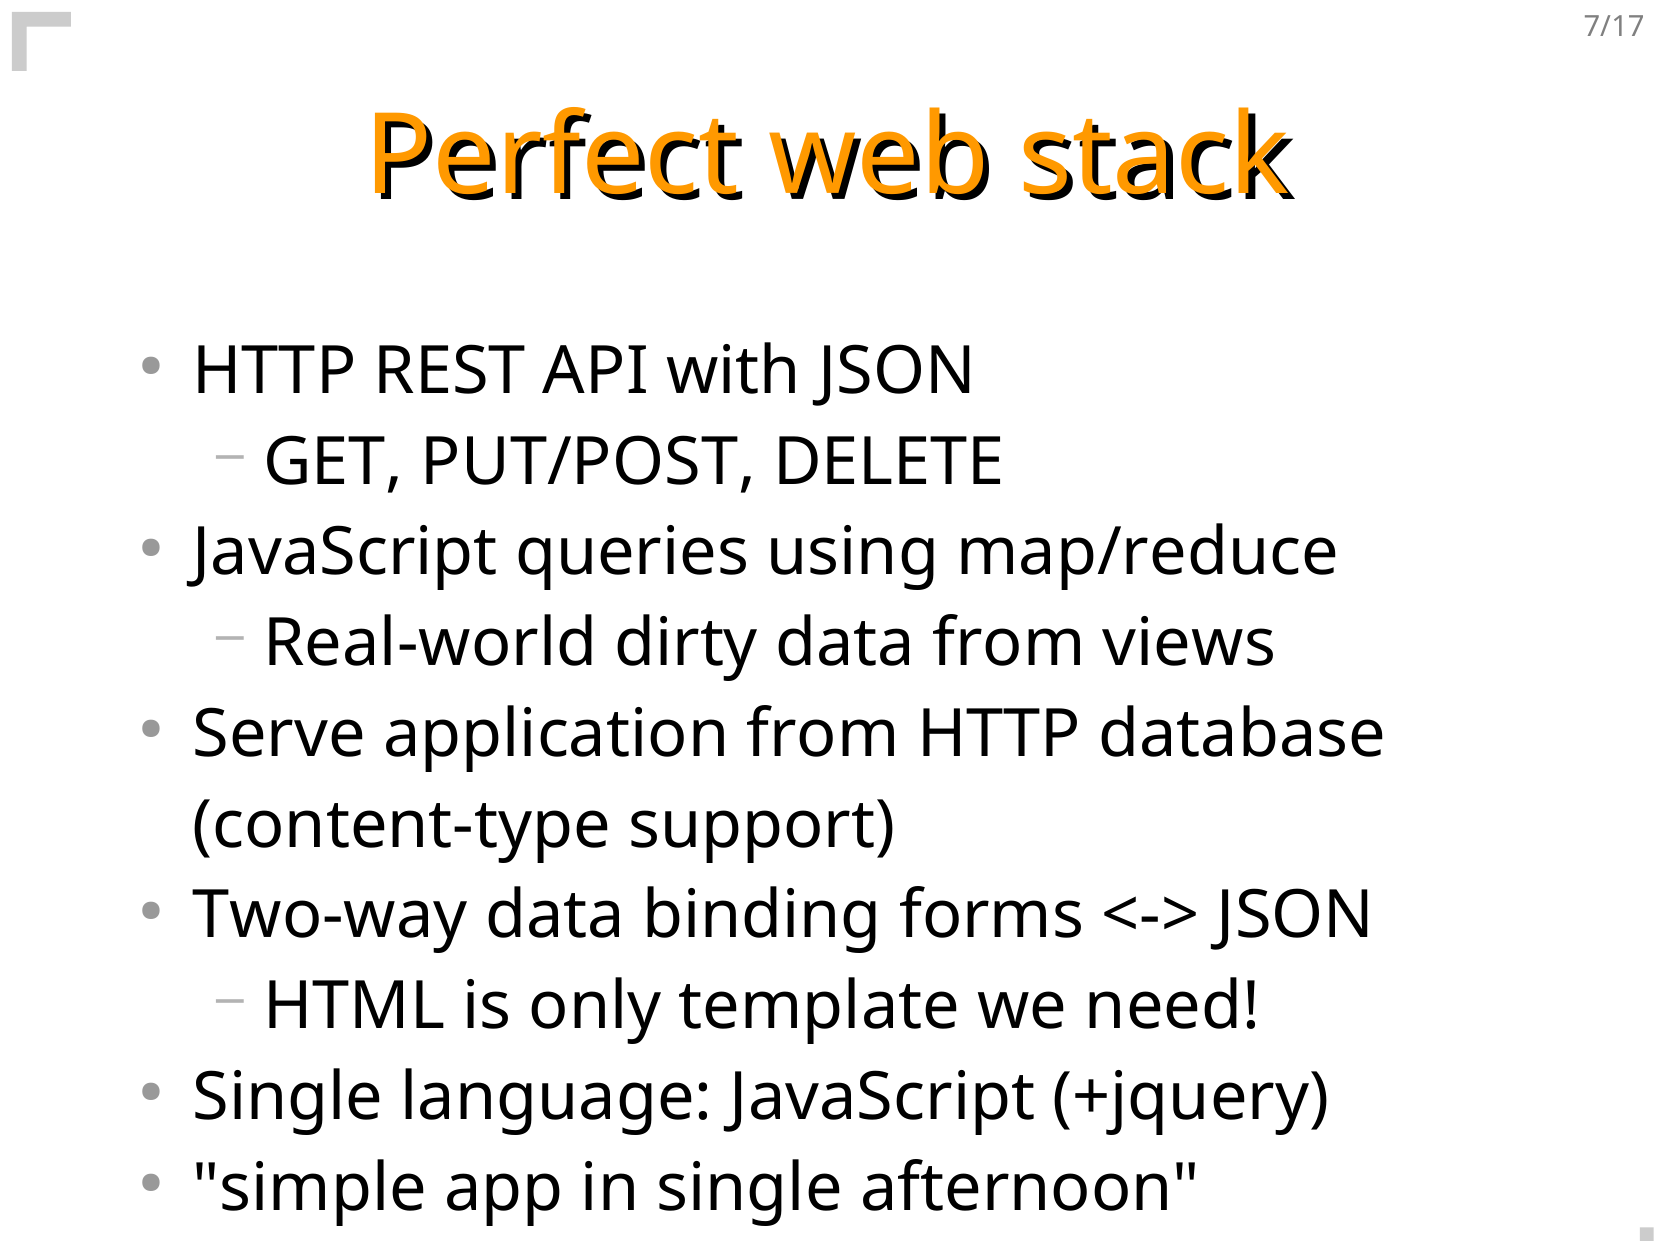

# Perfect web stack
HTTP REST API with JSON
GET, PUT/POST, DELETE
JavaScript queries using map/reduce
Real-world dirty data from views
Serve application from HTTP database (content-type support)
Two-way data binding forms <-> JSON
HTML is only template we need!
Single language: JavaScript (+jquery)
"simple app in single afternoon" benchmark